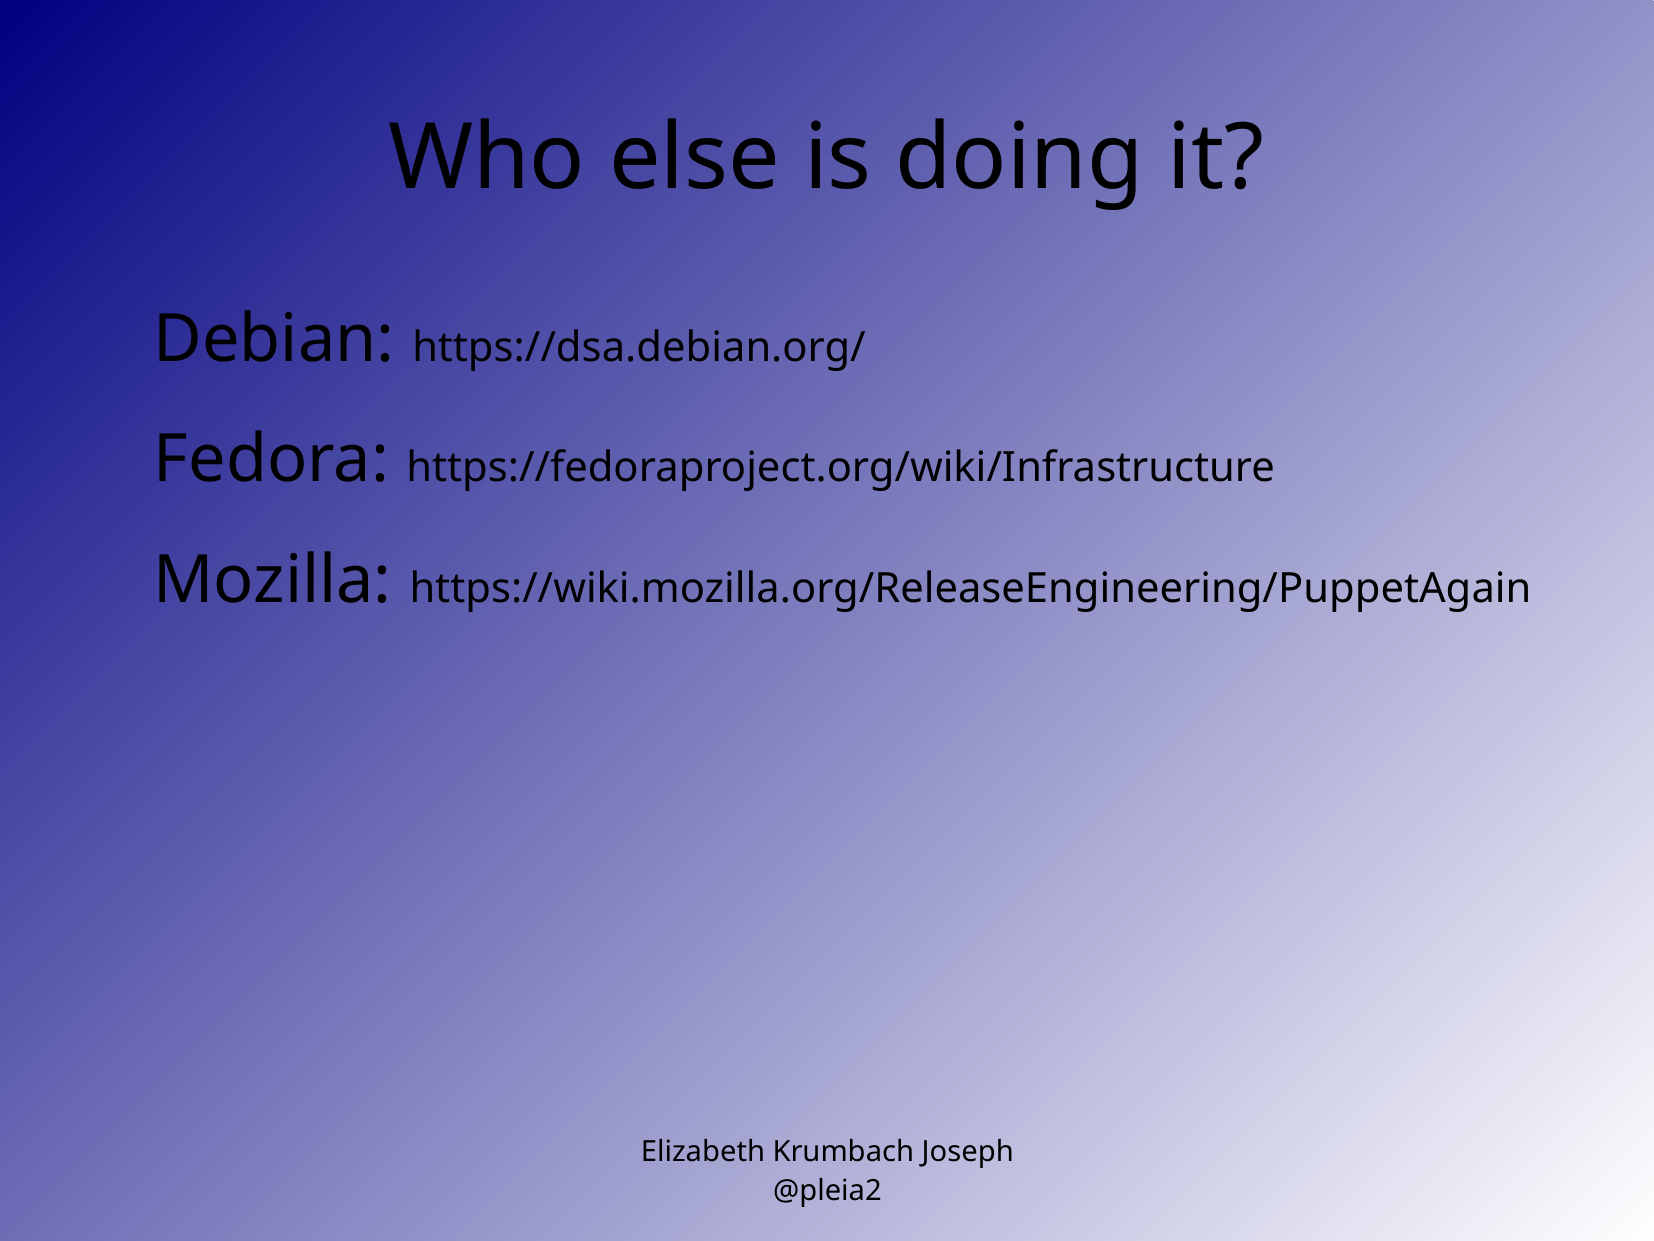

# Who else is doing it?
Debian: https://dsa.debian.org/
Fedora: https://fedoraproject.org/wiki/Infrastructure
Mozilla: https://wiki.mozilla.org/ReleaseEngineering/PuppetAgain